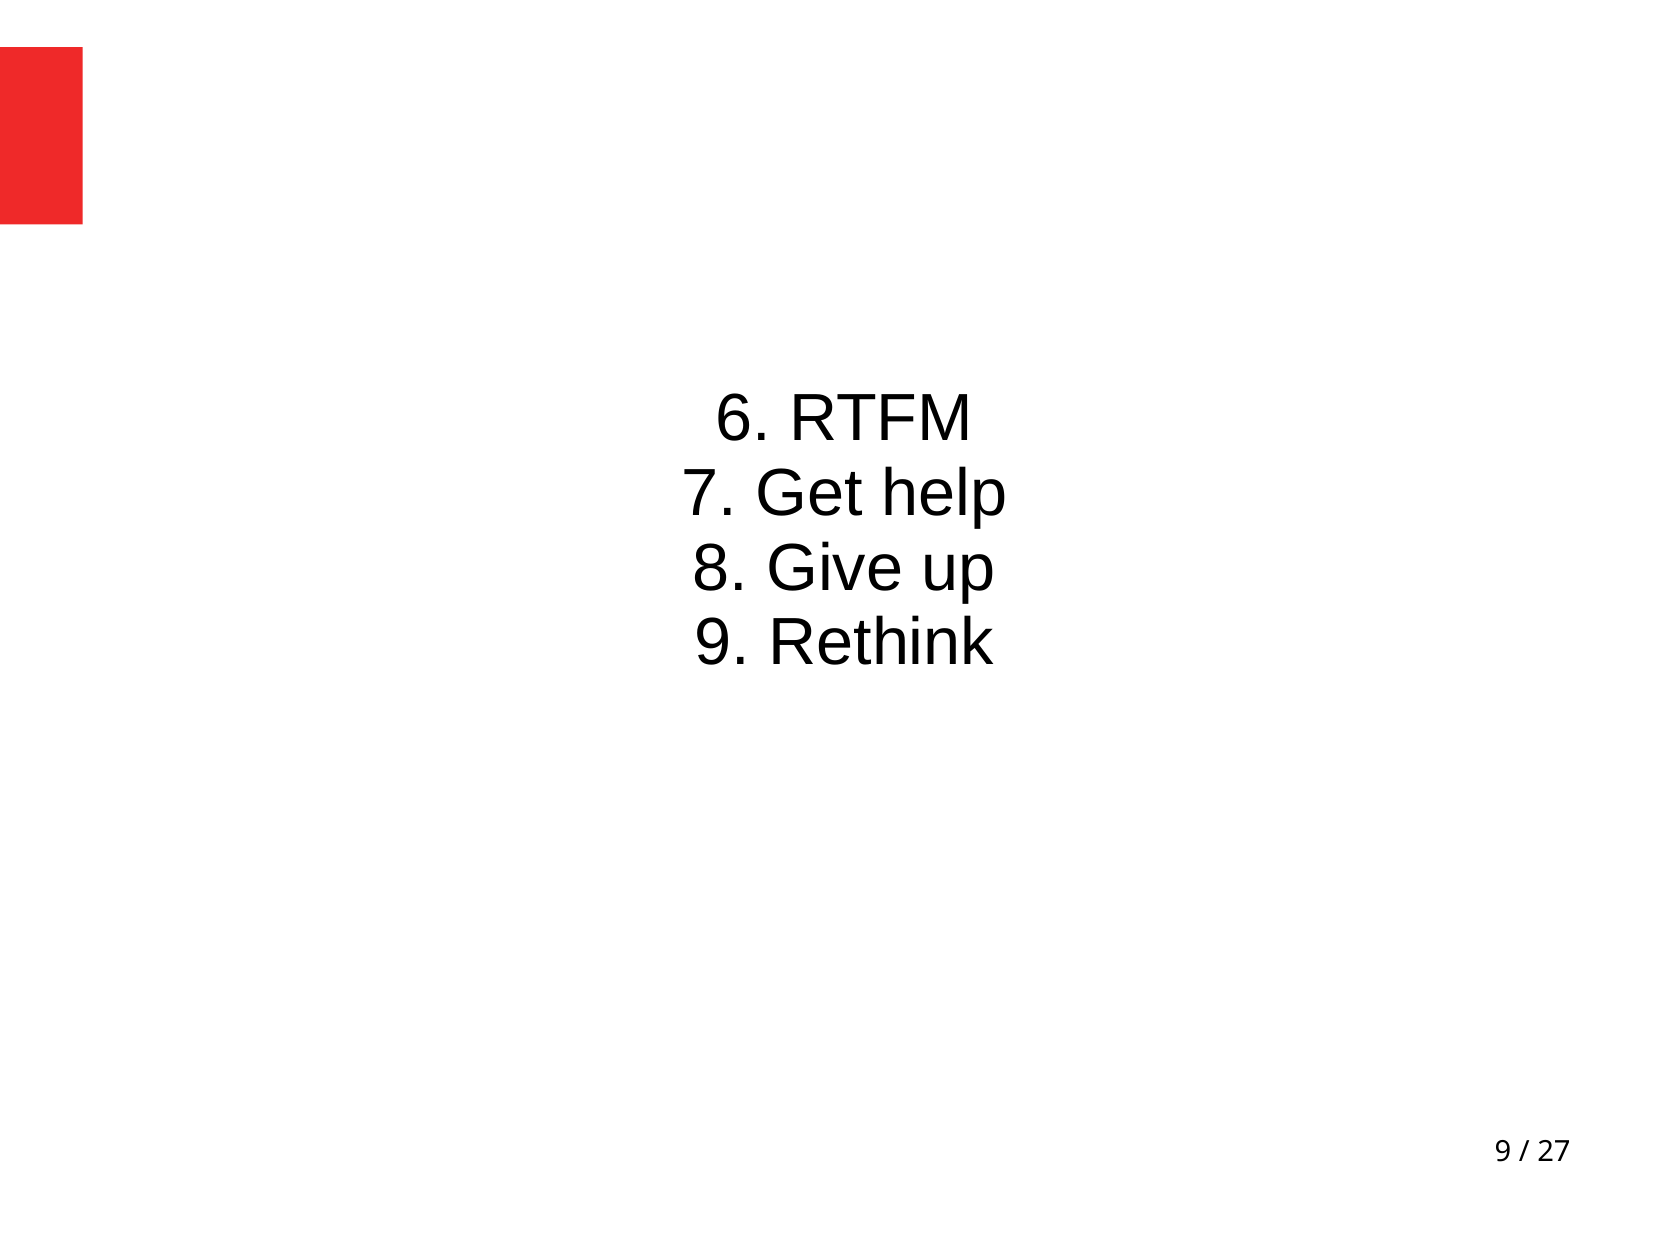

# 6. RTFM
7. Get help
8. Give up
9. Rethink
9